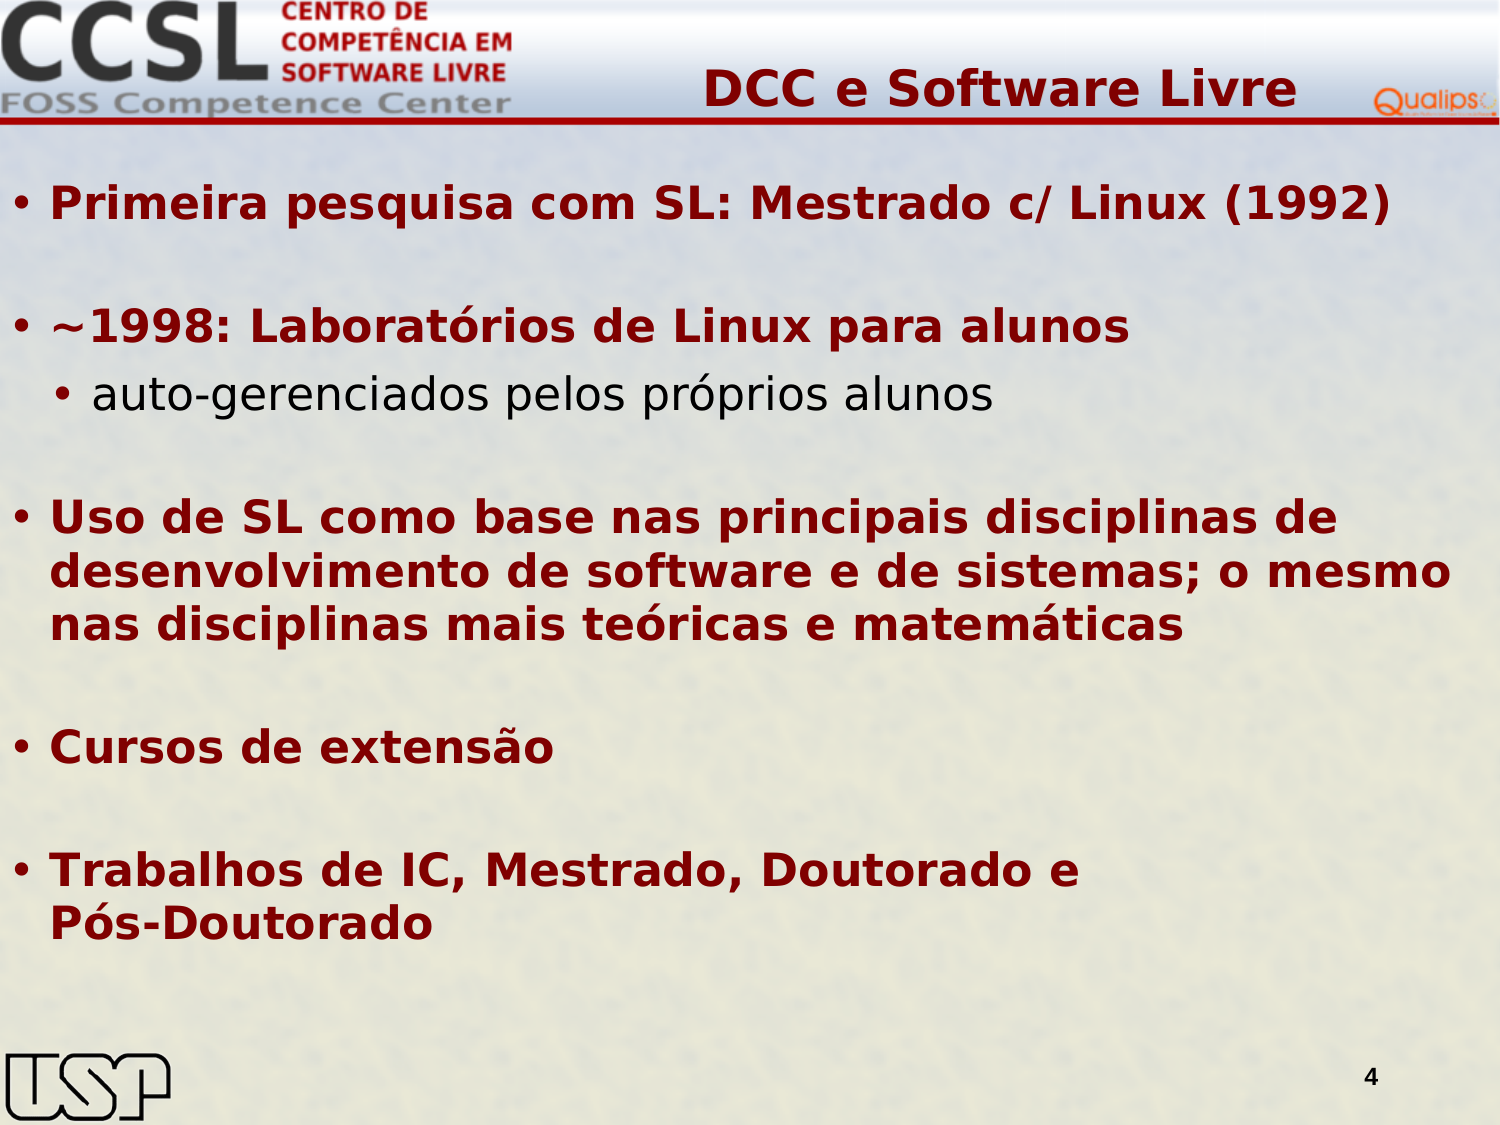

# DCC e Software Livre
Primeira pesquisa com SL: Mestrado c/ Linux (1992)
~1998: Laboratórios de Linux para alunos
auto-gerenciados pelos próprios alunos
Uso de SL como base nas principais disciplinas de desenvolvimento de software e de sistemas; o mesmo nas disciplinas mais teóricas e matemáticas
Cursos de extensão
Trabalhos de IC, Mestrado, Doutorado e
Pós-Doutorado